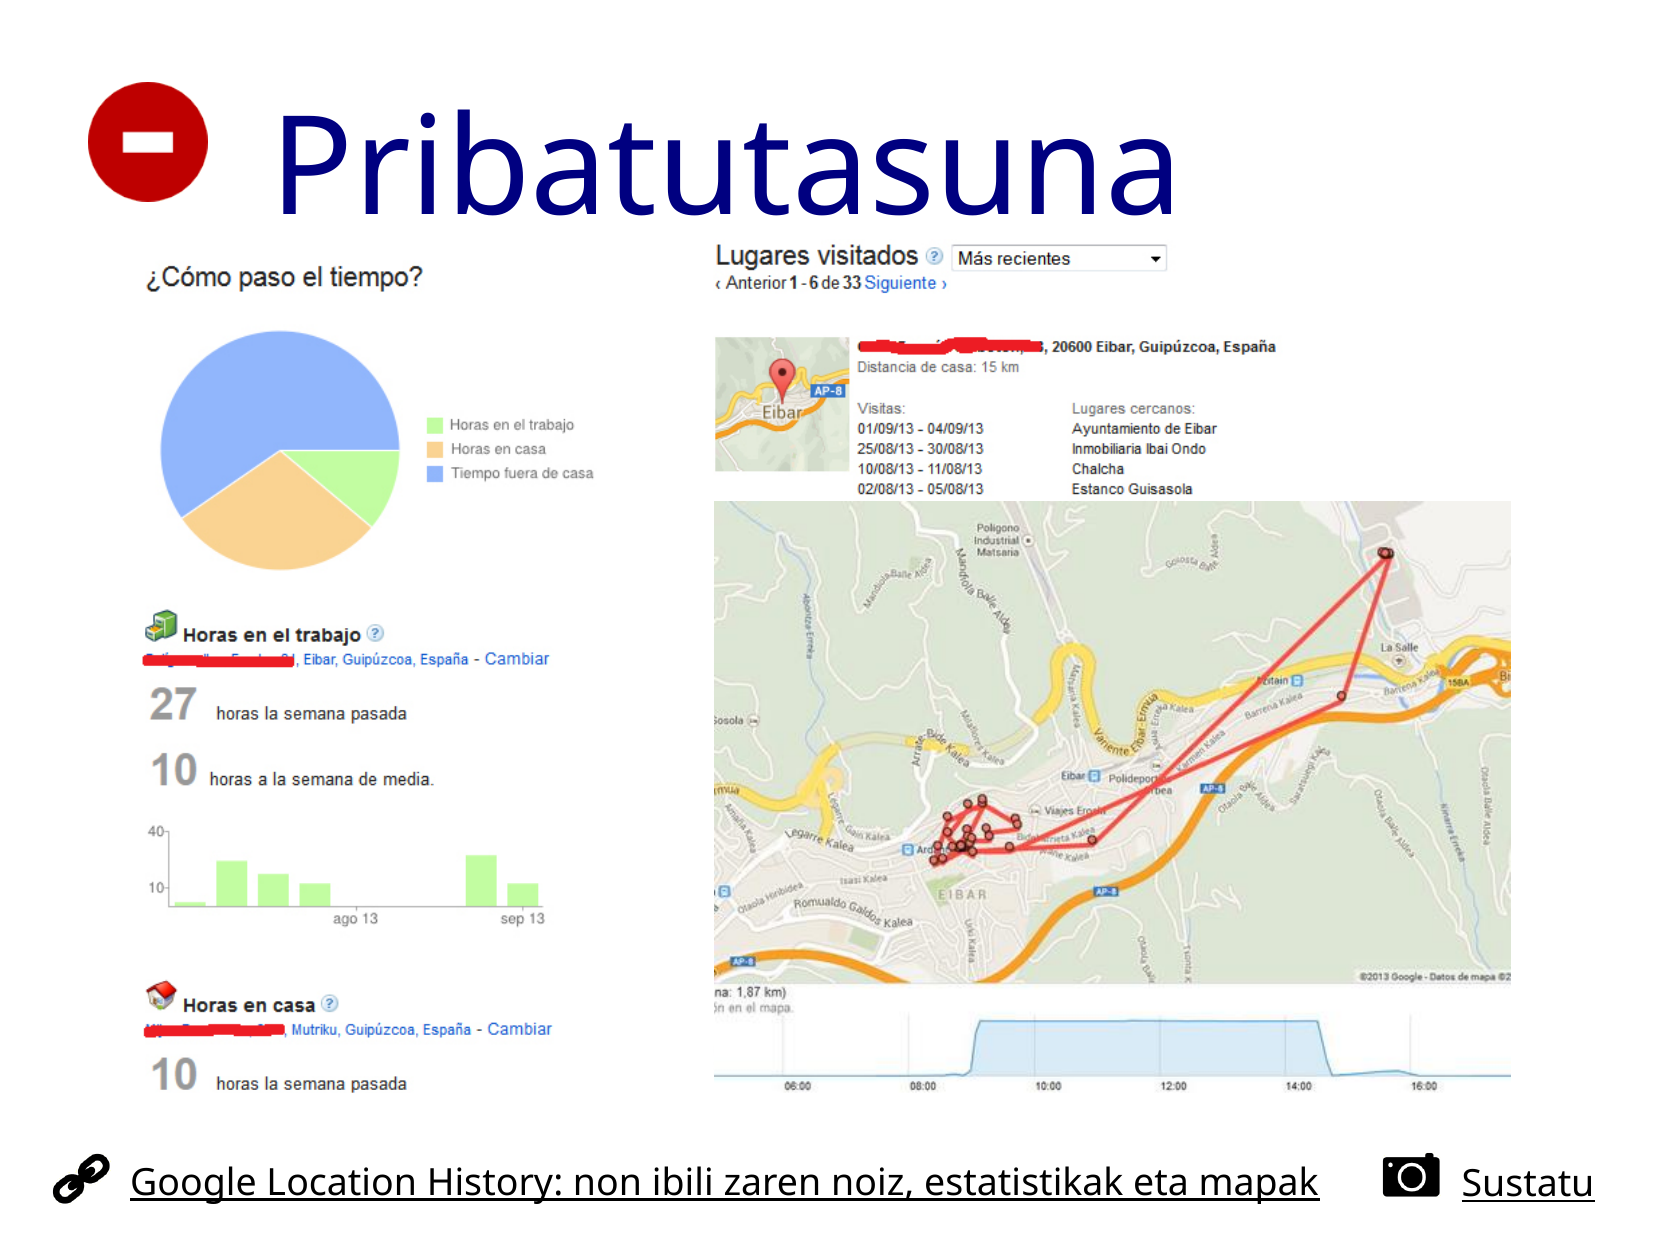

Pribatutasuna
Google Location History: non ibili zaren noiz, estatistikak eta mapak
Sustatu